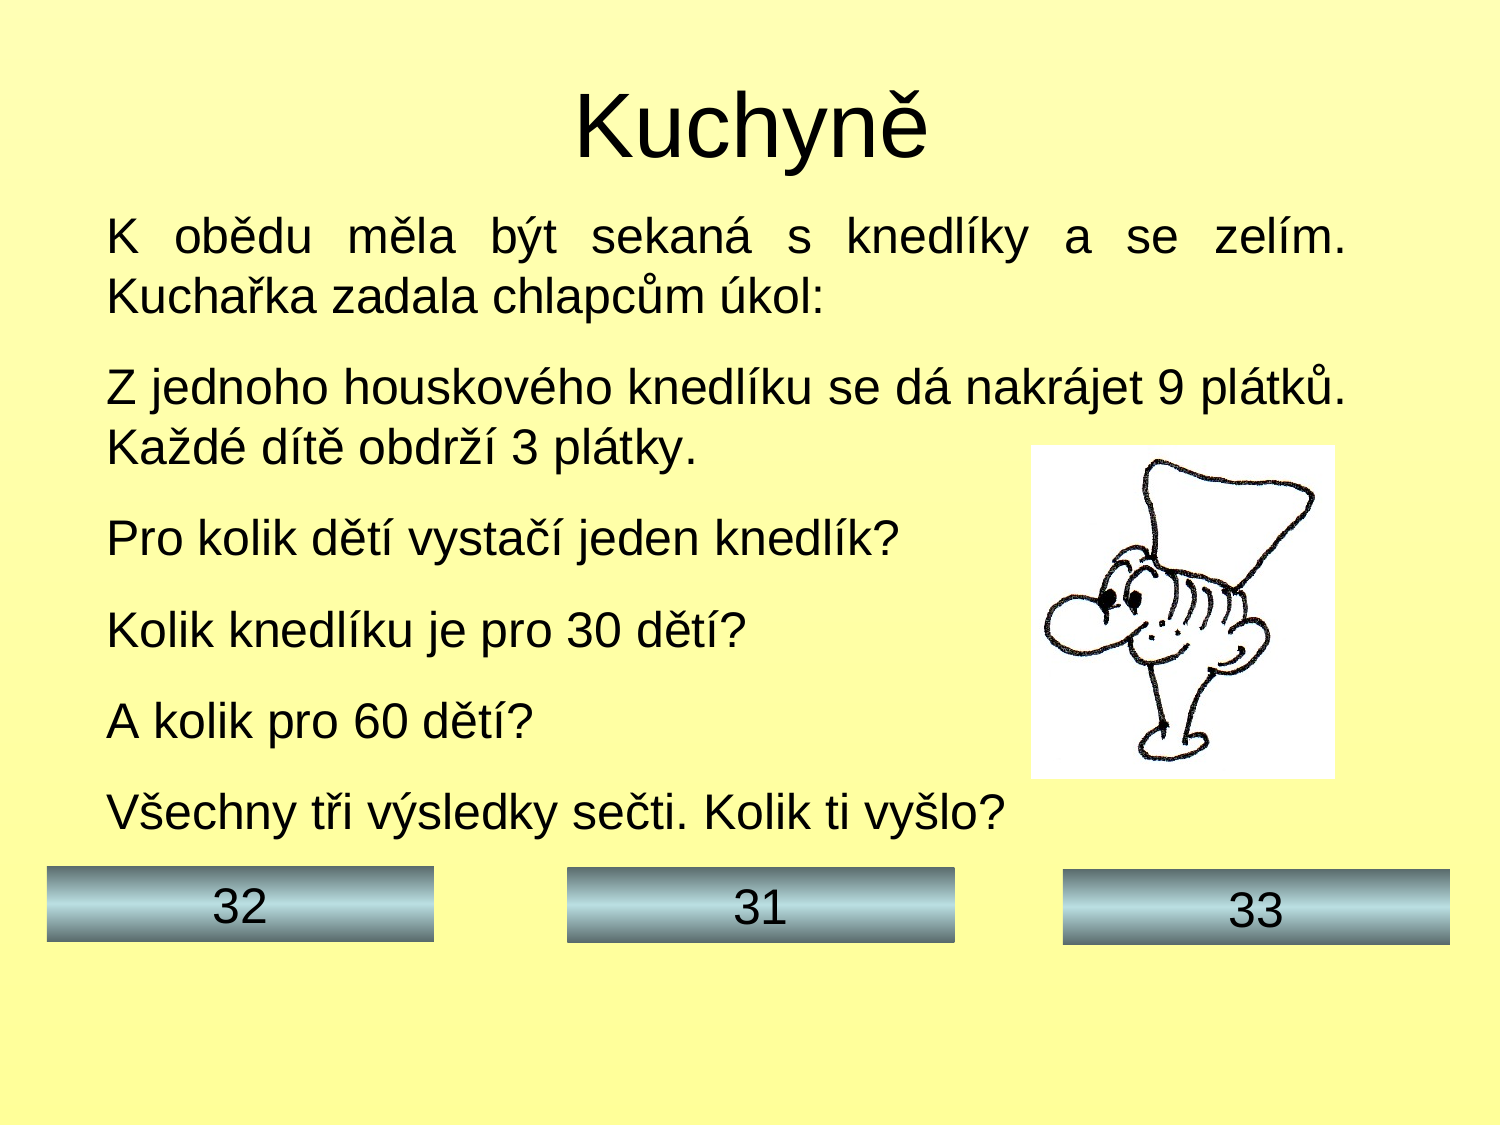

# Kuchyně
K obědu měla být sekaná s knedlíky a se zelím. Kuchařka zadala chlapcům úkol:
Z jednoho houskového knedlíku se dá nakrájet 9 plátků. Každé dítě obdrží 3 plátky.
Pro kolik dětí vystačí jeden knedlík?
Kolik knedlíku je pro 30 dětí?
A kolik pro 60 dětí?
Všechny tři výsledky sečti. Kolik ti vyšlo?
32
31
33